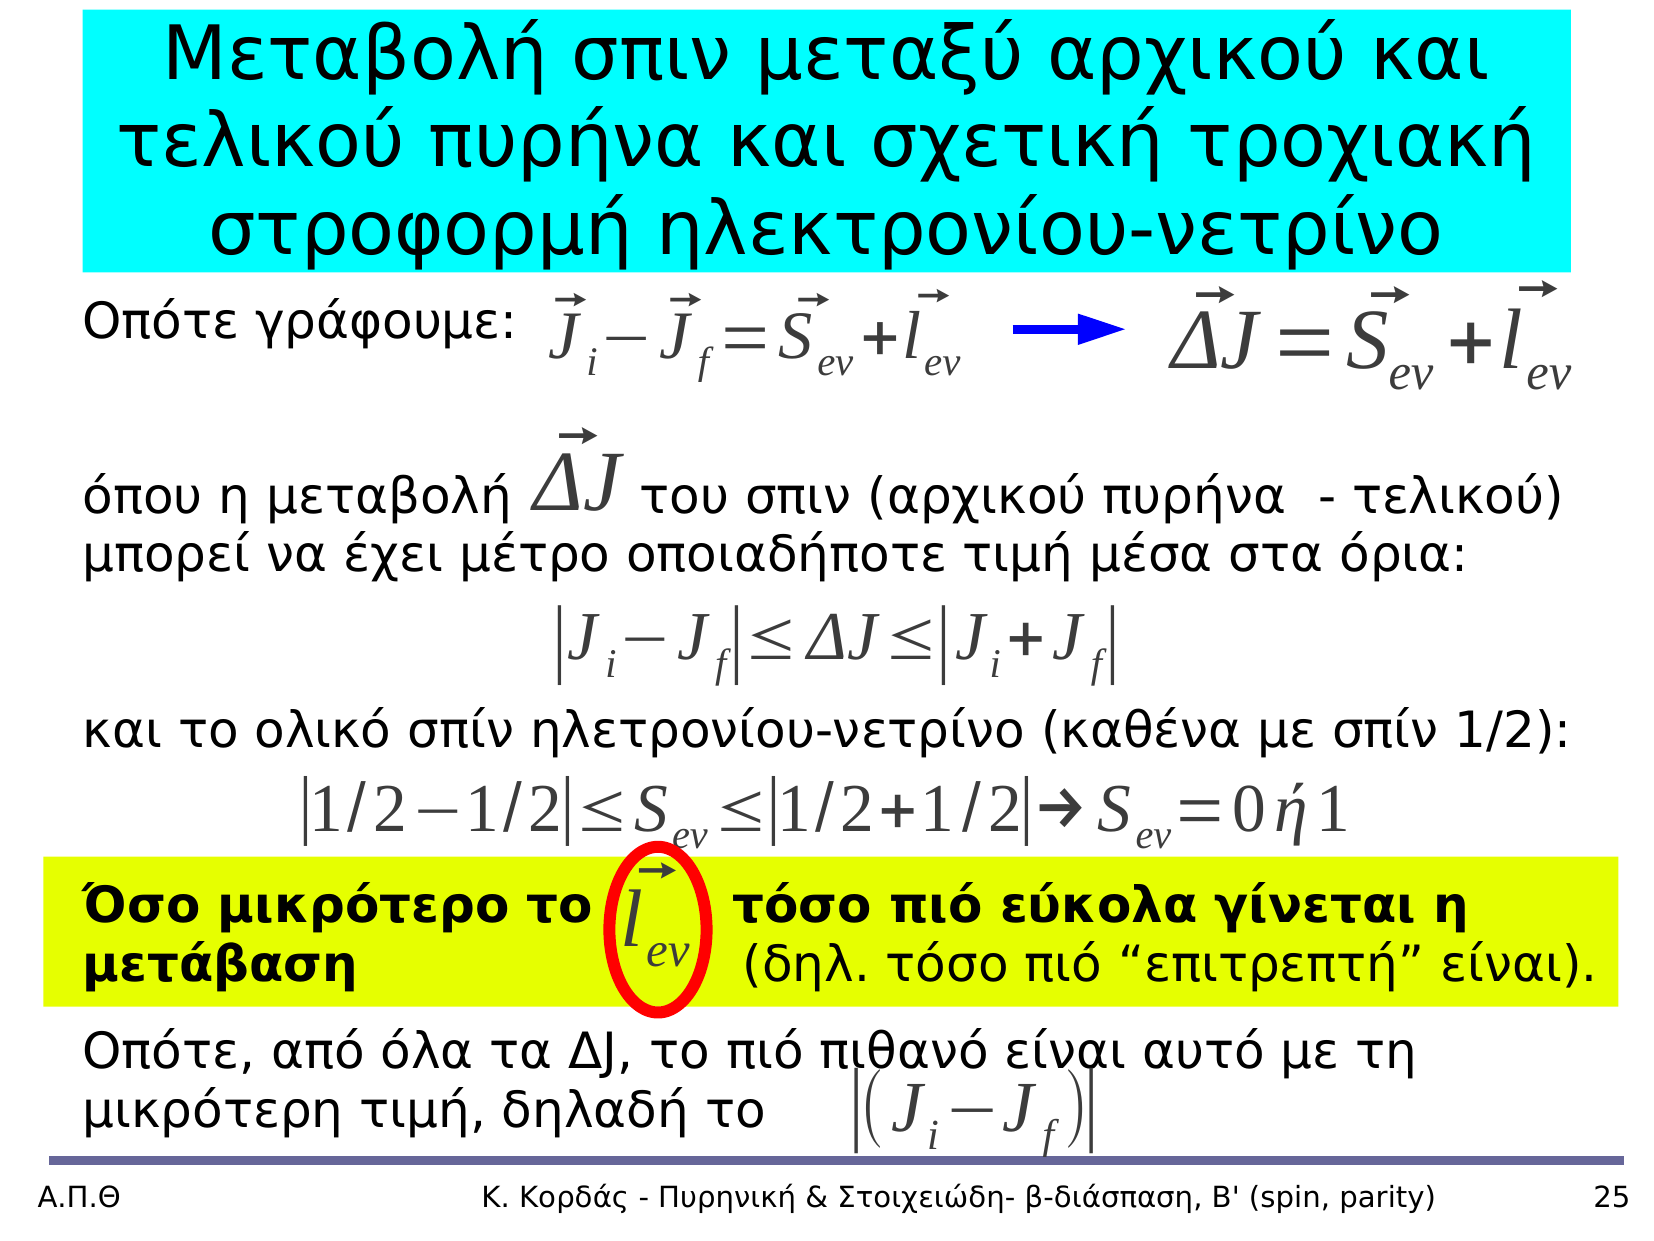

# Μεταβολή σπιν μεταξύ αρχικού και τελικού πυρήνα και σχετική τροχιακή στροφορμή ηλεκτρονίου-νετρίνο
Οπότε γράφουμε:
όπου η μεταβολή του σπιν (αρχικού πυρήνα - τελικού) μπορεί να έχει μέτρο οποιαδήποτε τιμή μέσα στα όρια:
και το ολικό σπίν ηλετρονίου-νετρίνο (καθένα με σπίν 1/2):
Όσο μικρότερο το τόσο πιό εύκολα γίνεται η μετάβαση (δηλ. τόσο πιό “επιτρεπτή” είναι).
Οπότε, από όλα τα ΔJ, το πιό πιθανό είναι αυτό με τη μικρότερη τιμή, δηλαδή το
Α.Π.Θ
Κ. Κορδάς - Πυρηνική & Στοιχειώδη- β-διάσπαση, B' (spin, parity)
25